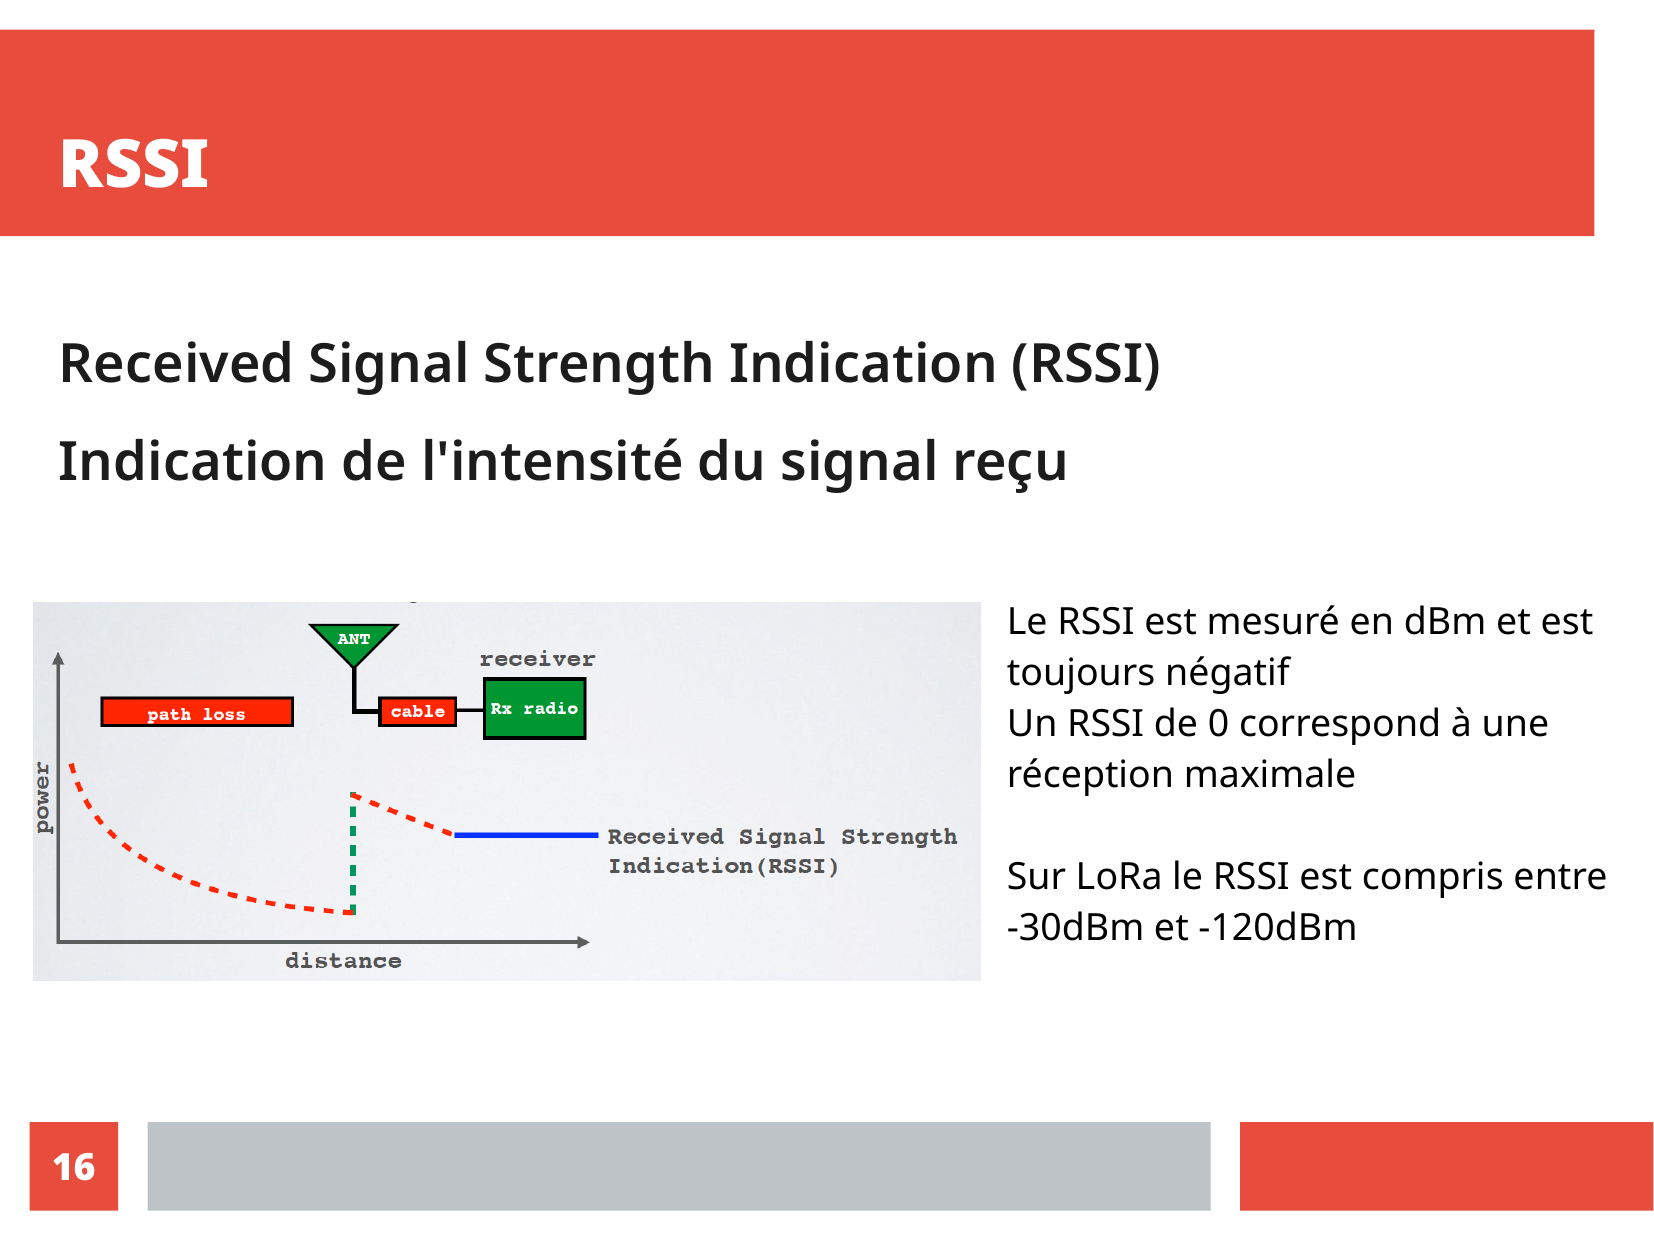

# RSSI
Received Signal Strength Indication (RSSI)
Indication de l'intensité du signal reçu
Le RSSI est mesuré en dBm et est toujours négatif
Un RSSI de 0 correspond à une réception maximale
Sur LoRa le RSSI est compris entre
-30dBm et -120dBm
16